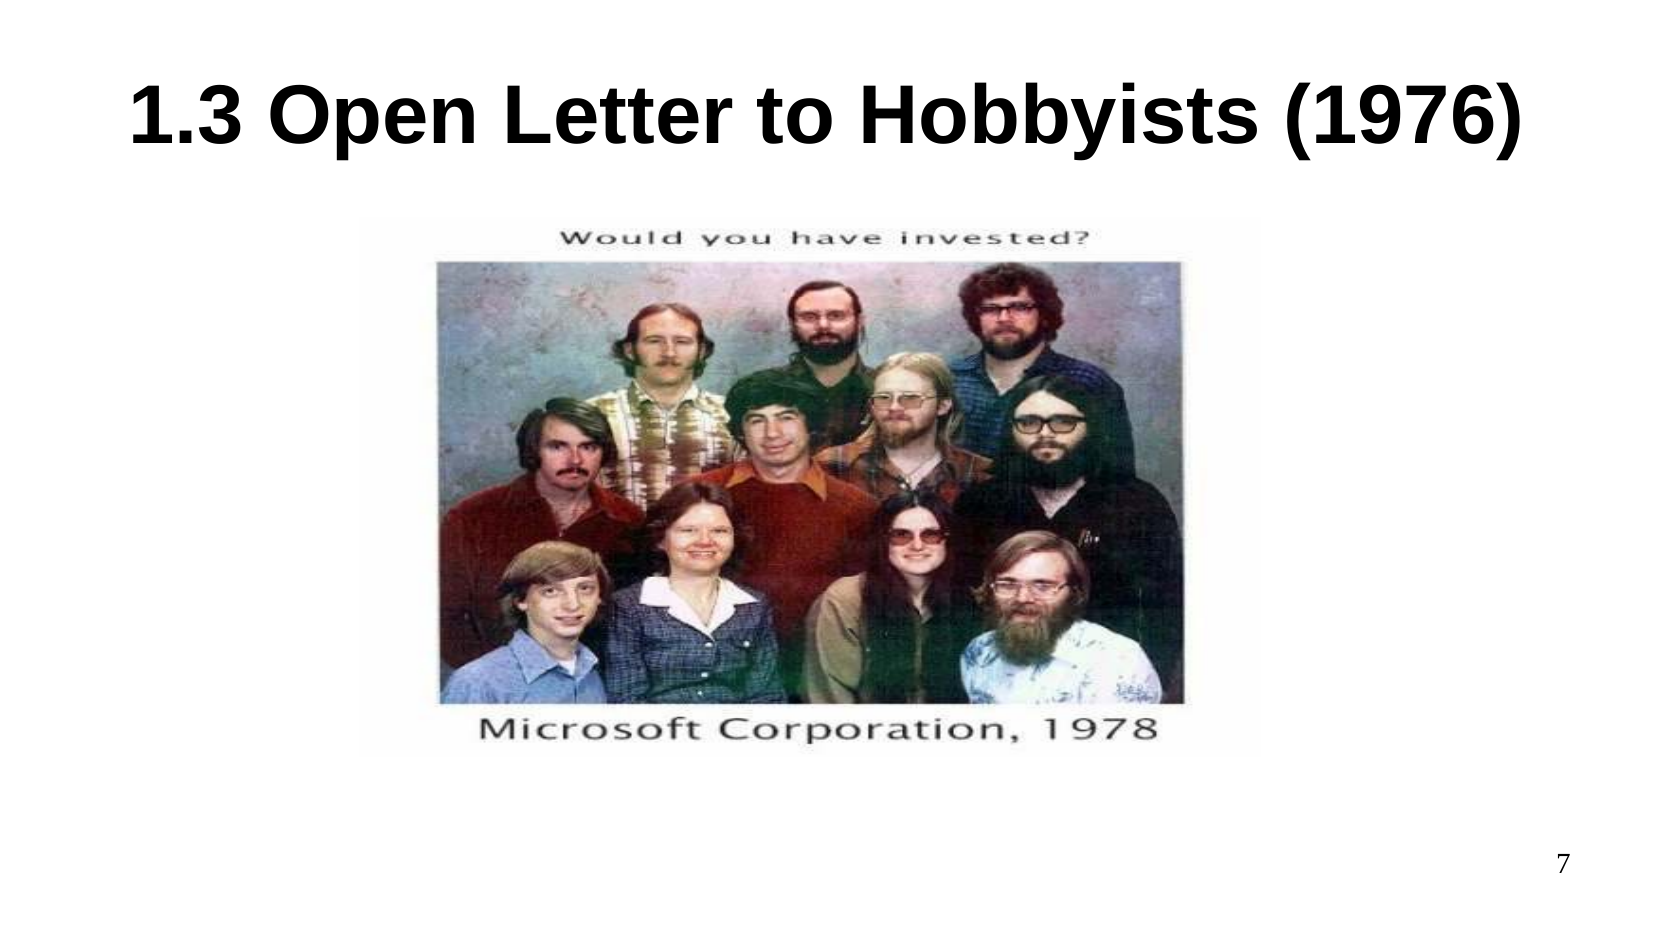

# 1.3 Open Letter to Hobbyists (1976)
7